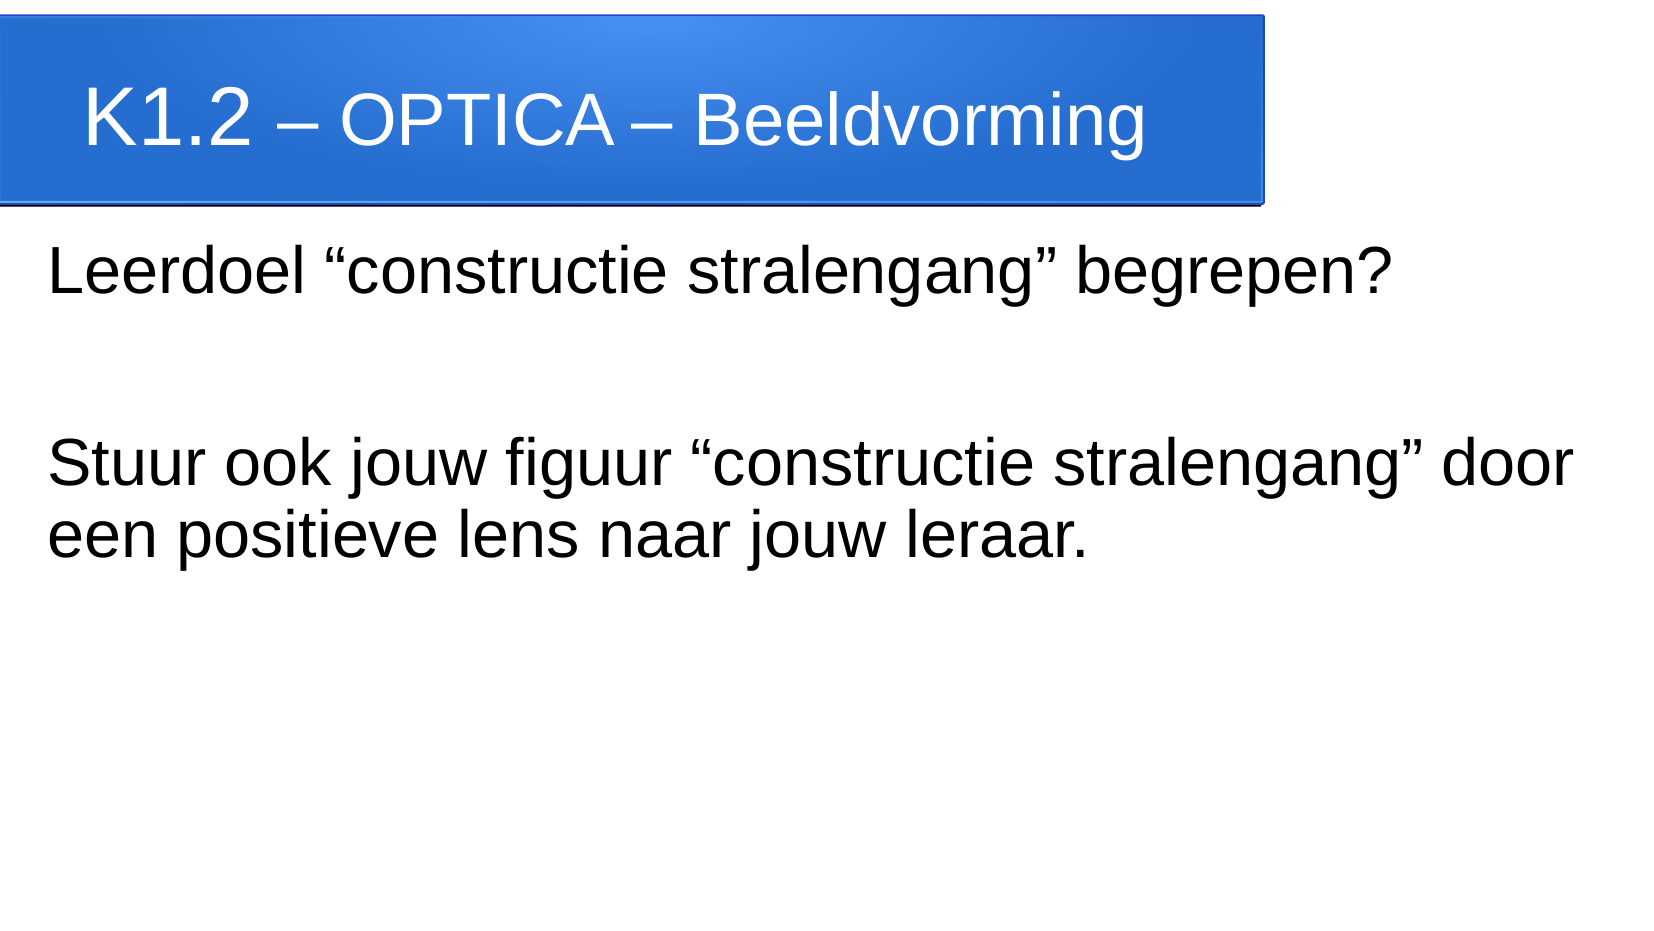

# K1.2 – OPTICA – Beeldvorming
Leerdoel “constructie stralengang” begrepen?
Stuur ook jouw figuur “constructie stralengang” door een positieve lens naar jouw leraar.